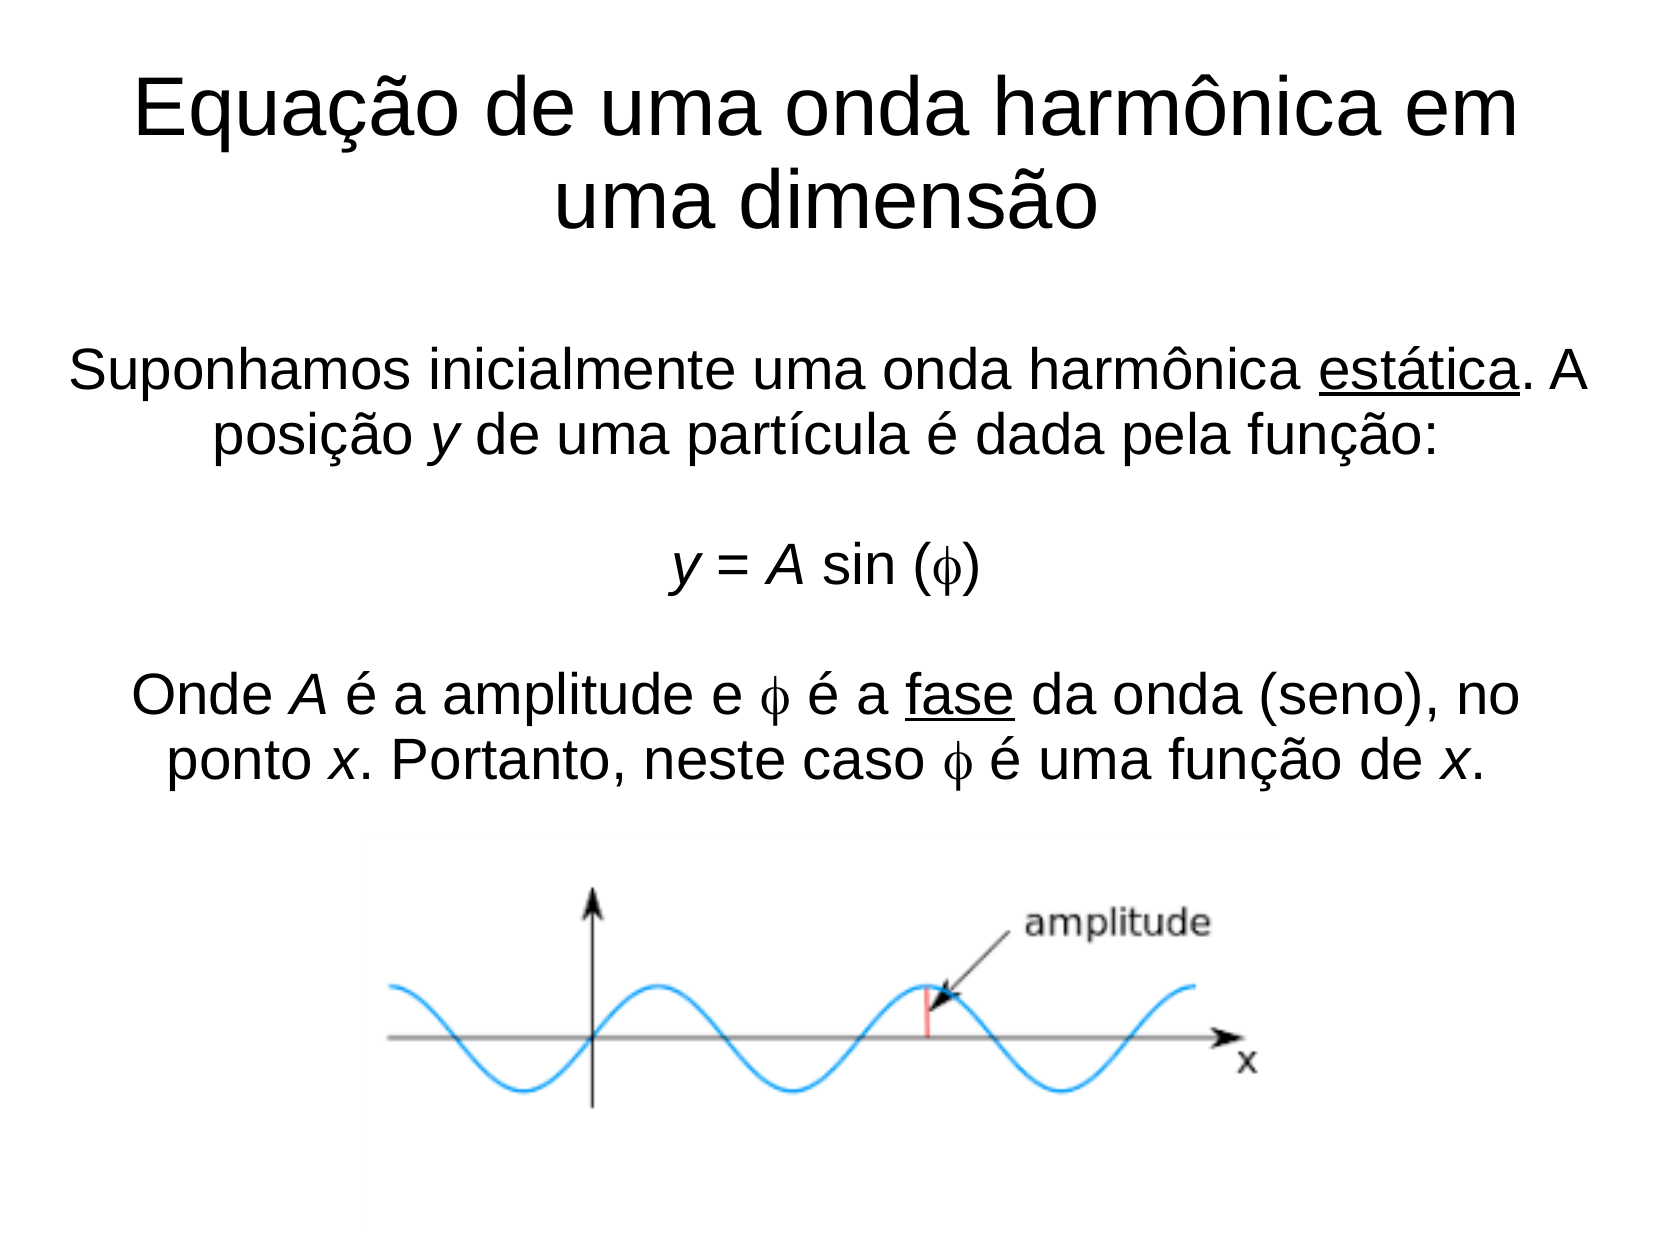

# Equação de uma onda harmônica em uma dimensão
Suponhamos inicialmente uma onda harmônica estática. A posição y de uma partícula é dada pela função:
y = A sin (f)
Onde A é a amplitude e f é a fase da onda (seno), no ponto x. Portanto, neste caso f é uma função de x.